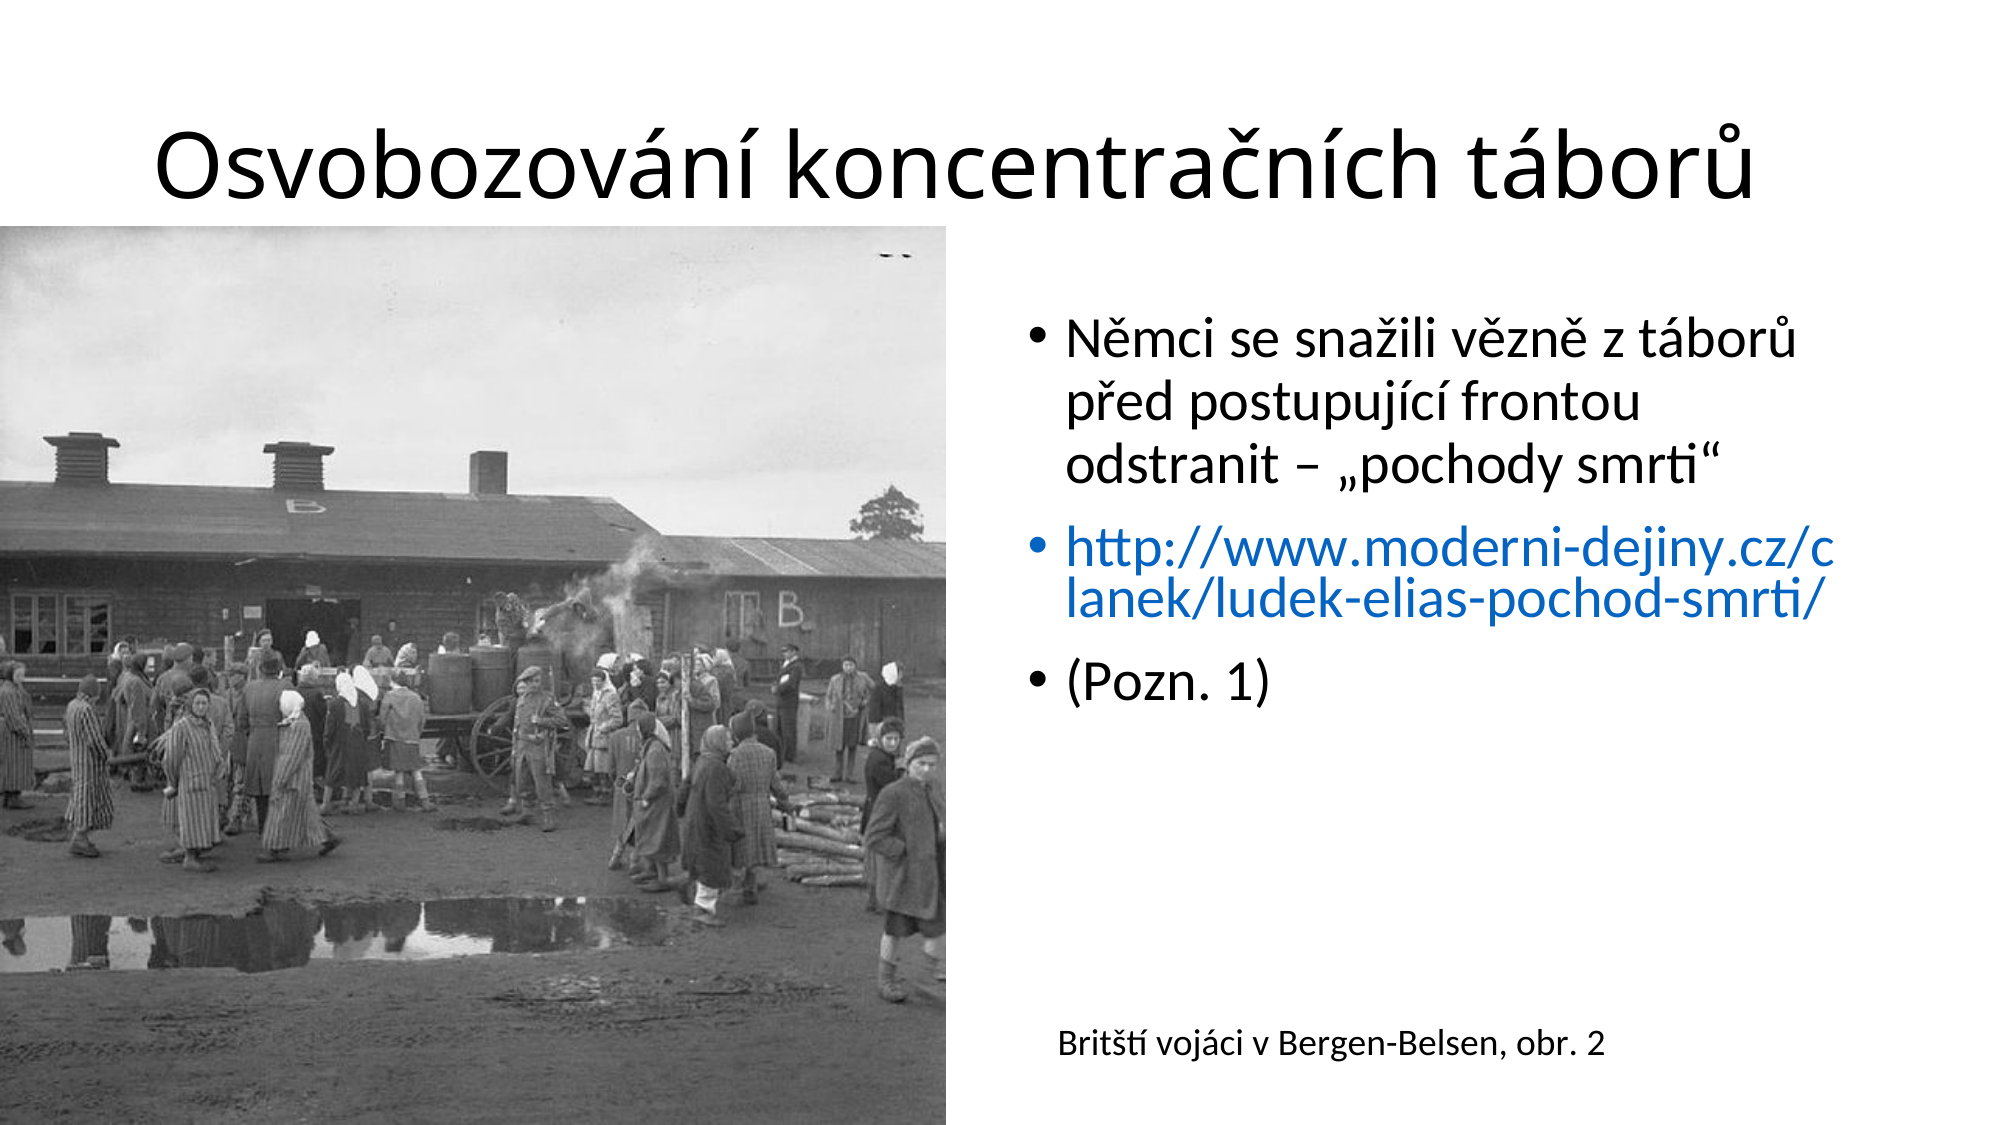

# Osvobozování koncentračních táborů
Němci se snažili vězně z táborů před postupující frontou odstranit – „pochody smrti“
http://www.moderni-dejiny.cz/clanek/ludek-elias-pochod-smrti/
(Pozn. 1)
Britští vojáci v Bergen-Belsen, obr. 2